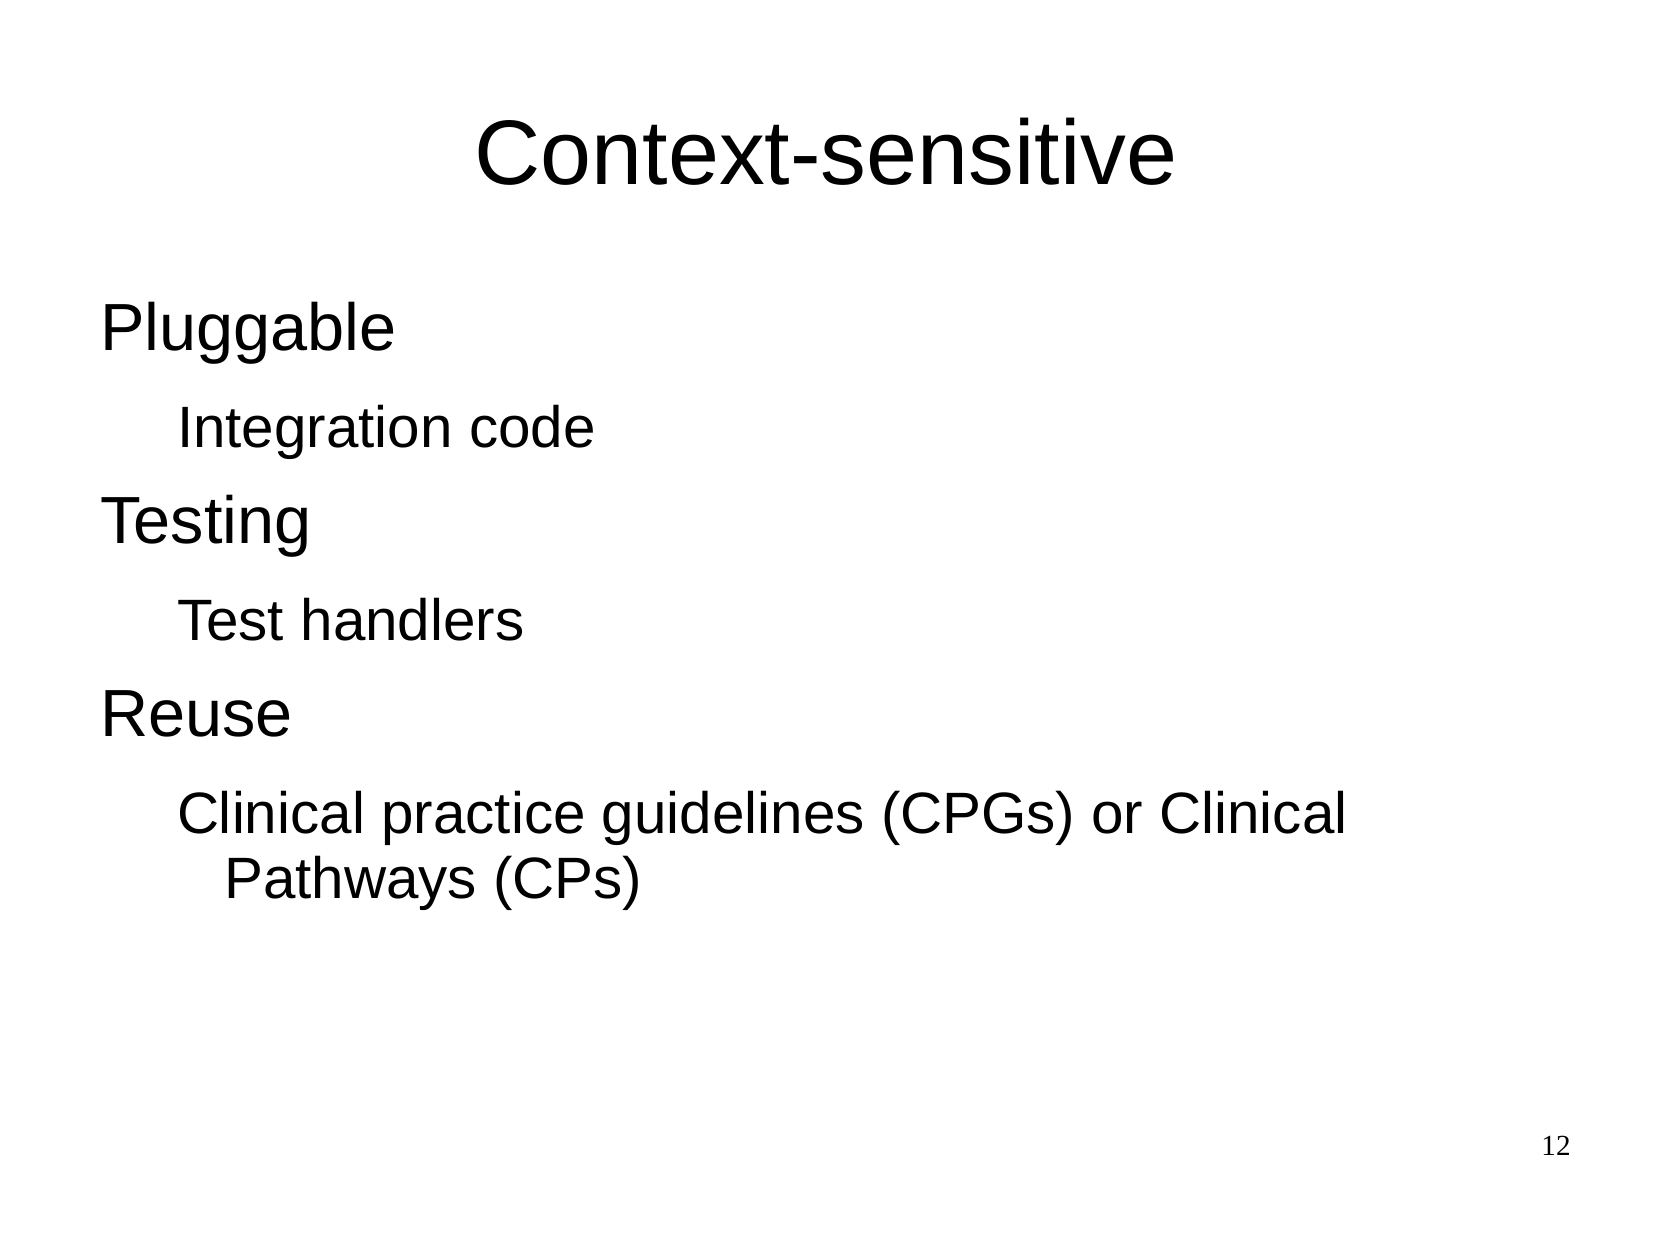

# Context-sensitive
Pluggable
Integration code
Testing
Test handlers
Reuse
Clinical practice guidelines (CPGs) or Clinical Pathways (CPs)
12